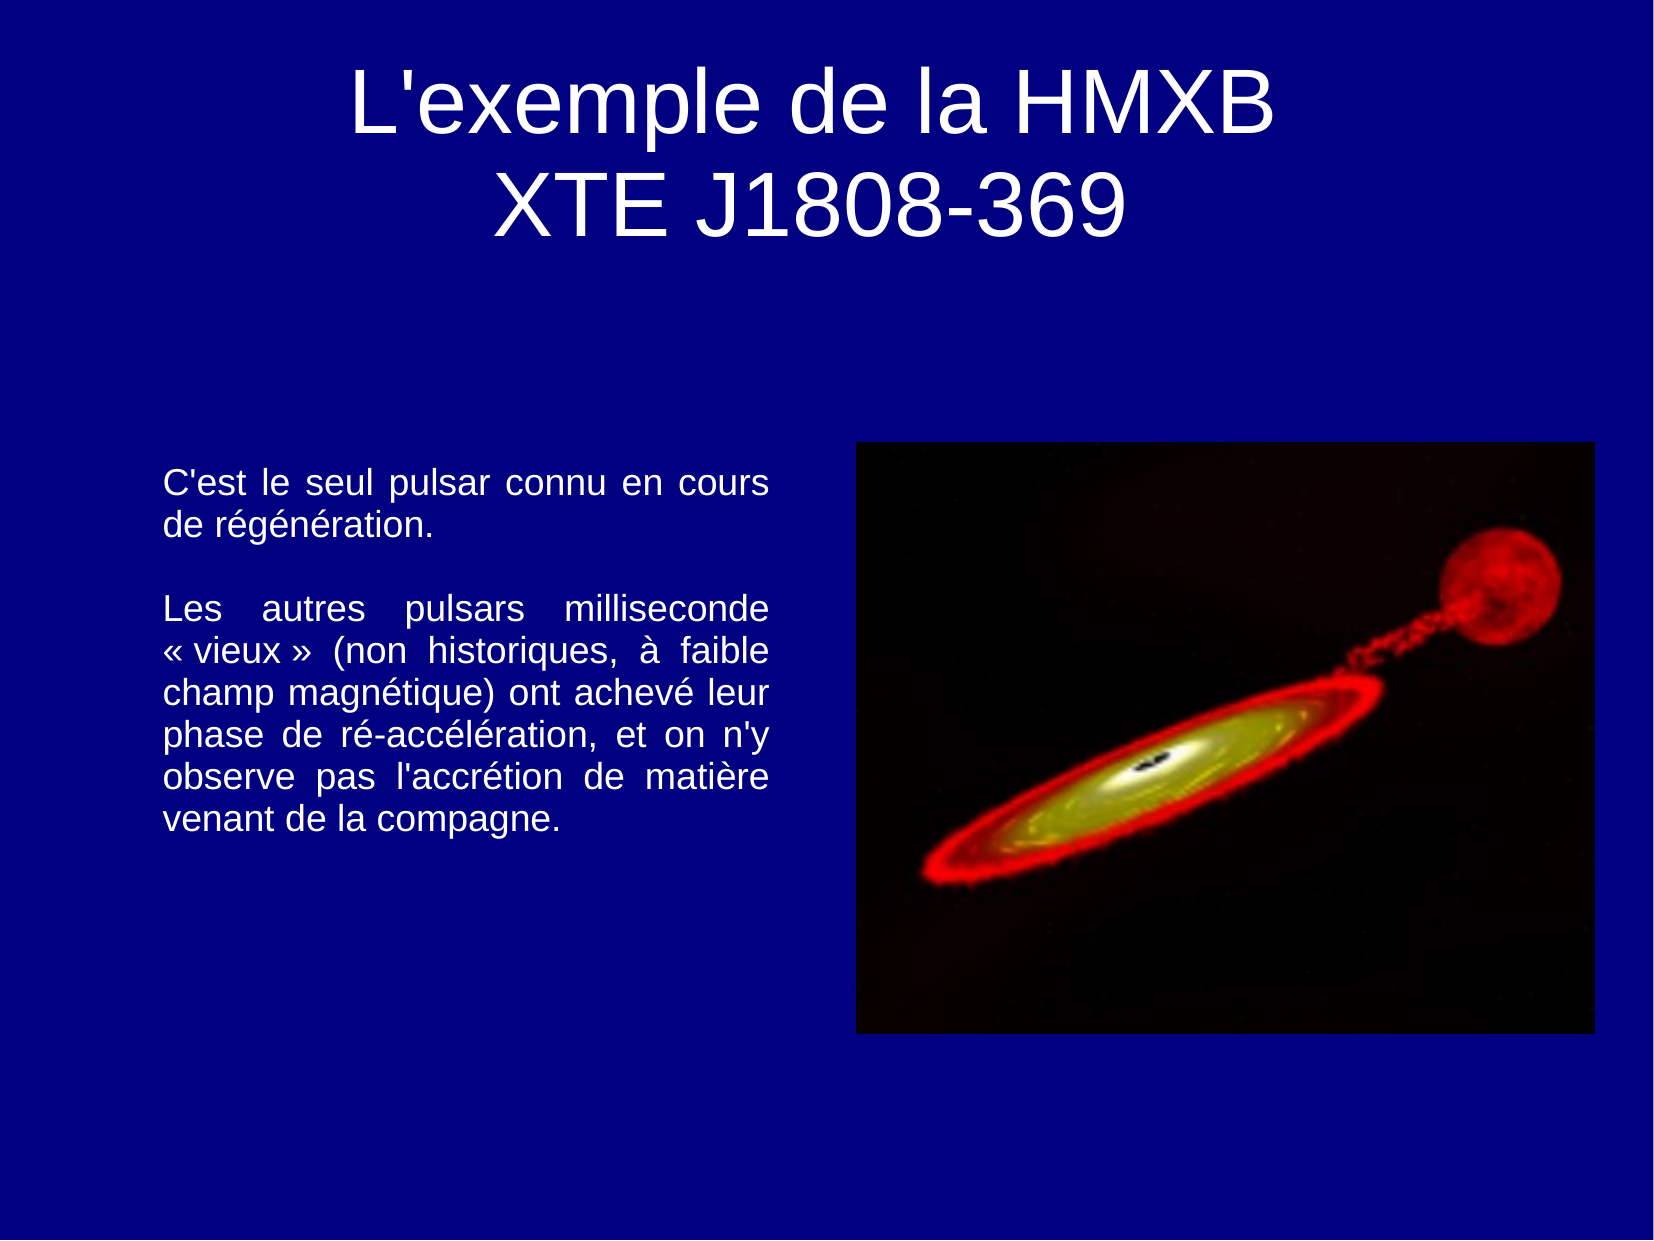

# L'exemple de la HMXB XTE J1808-369
C'est le seul pulsar connu en cours de régénération.
Les autres pulsars milliseconde « vieux » (non historiques, à faible champ magnétique) ont achevé leur phase de ré-accélération, et on n'y observe pas l'accrétion de matière venant de la compagne.